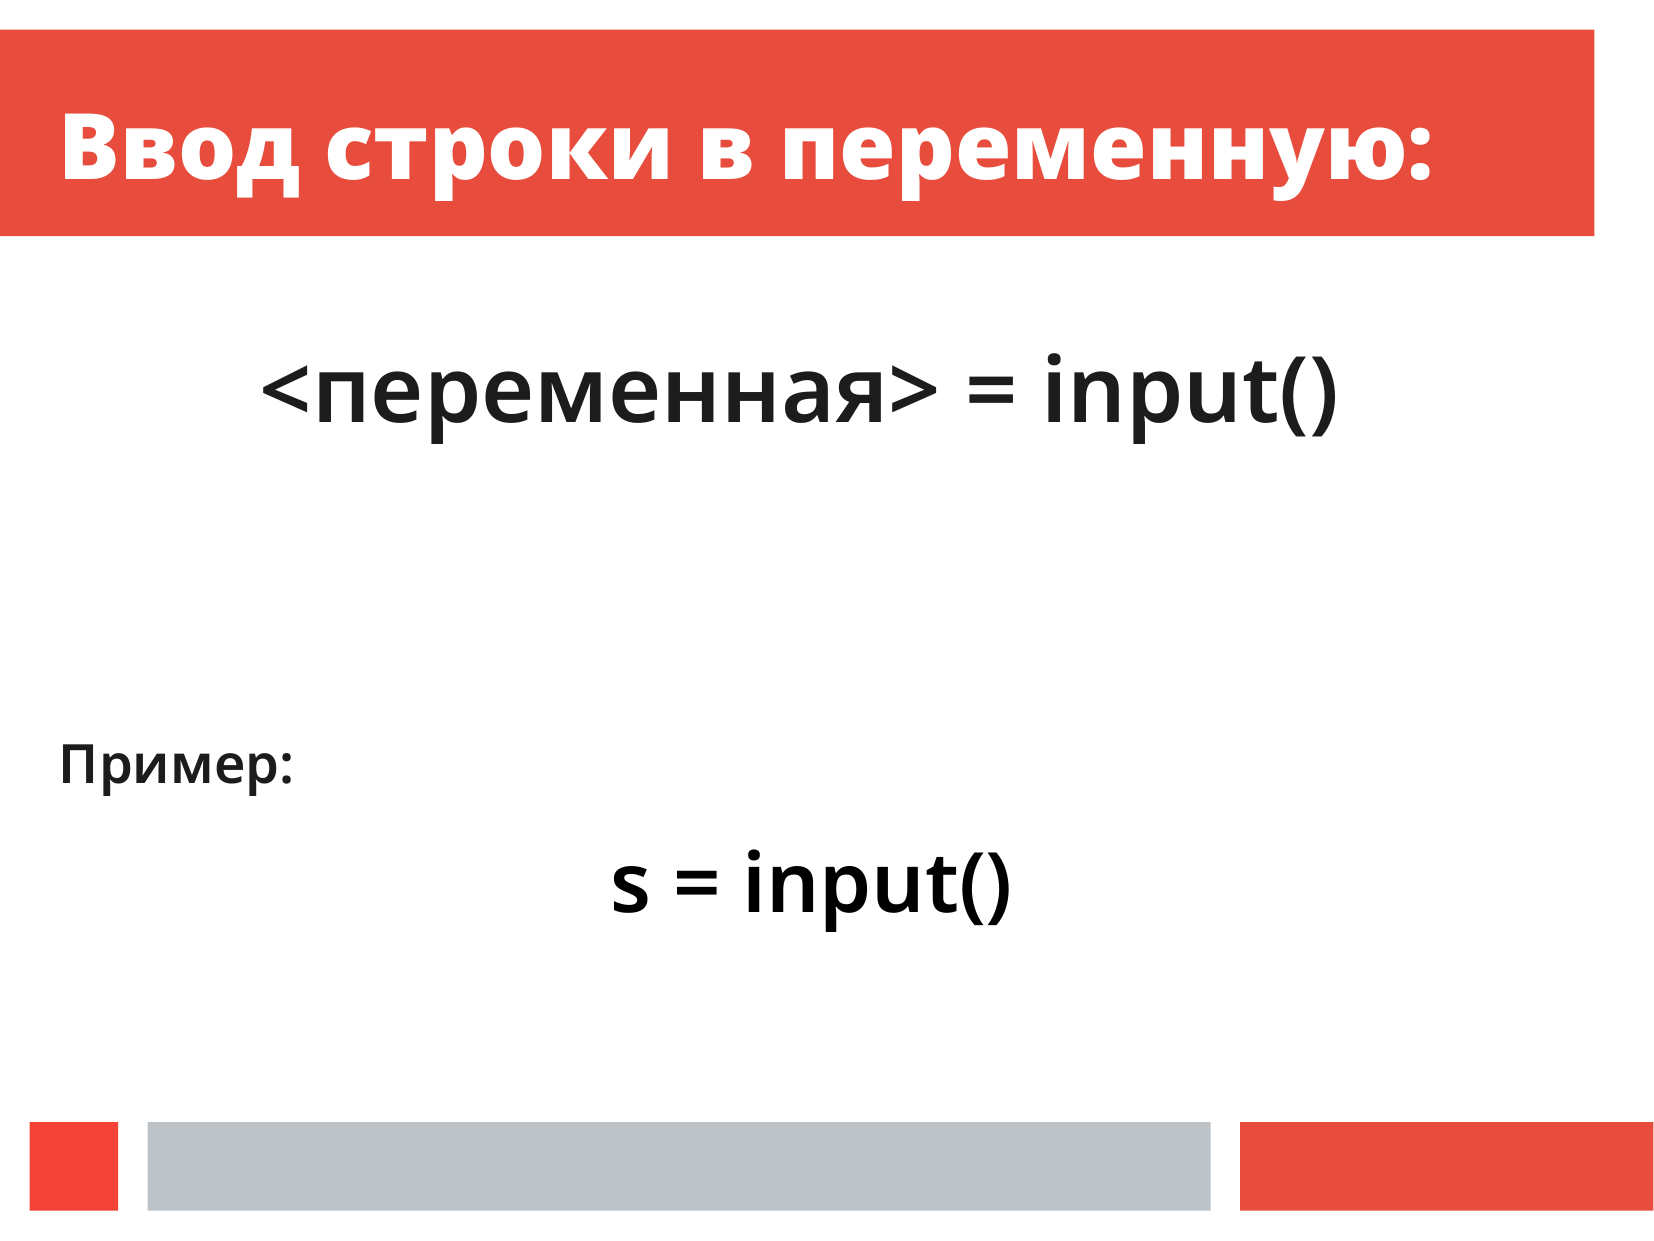

# Ввод строки в переменную:
<переменная> = input()
Пример:
s = input()